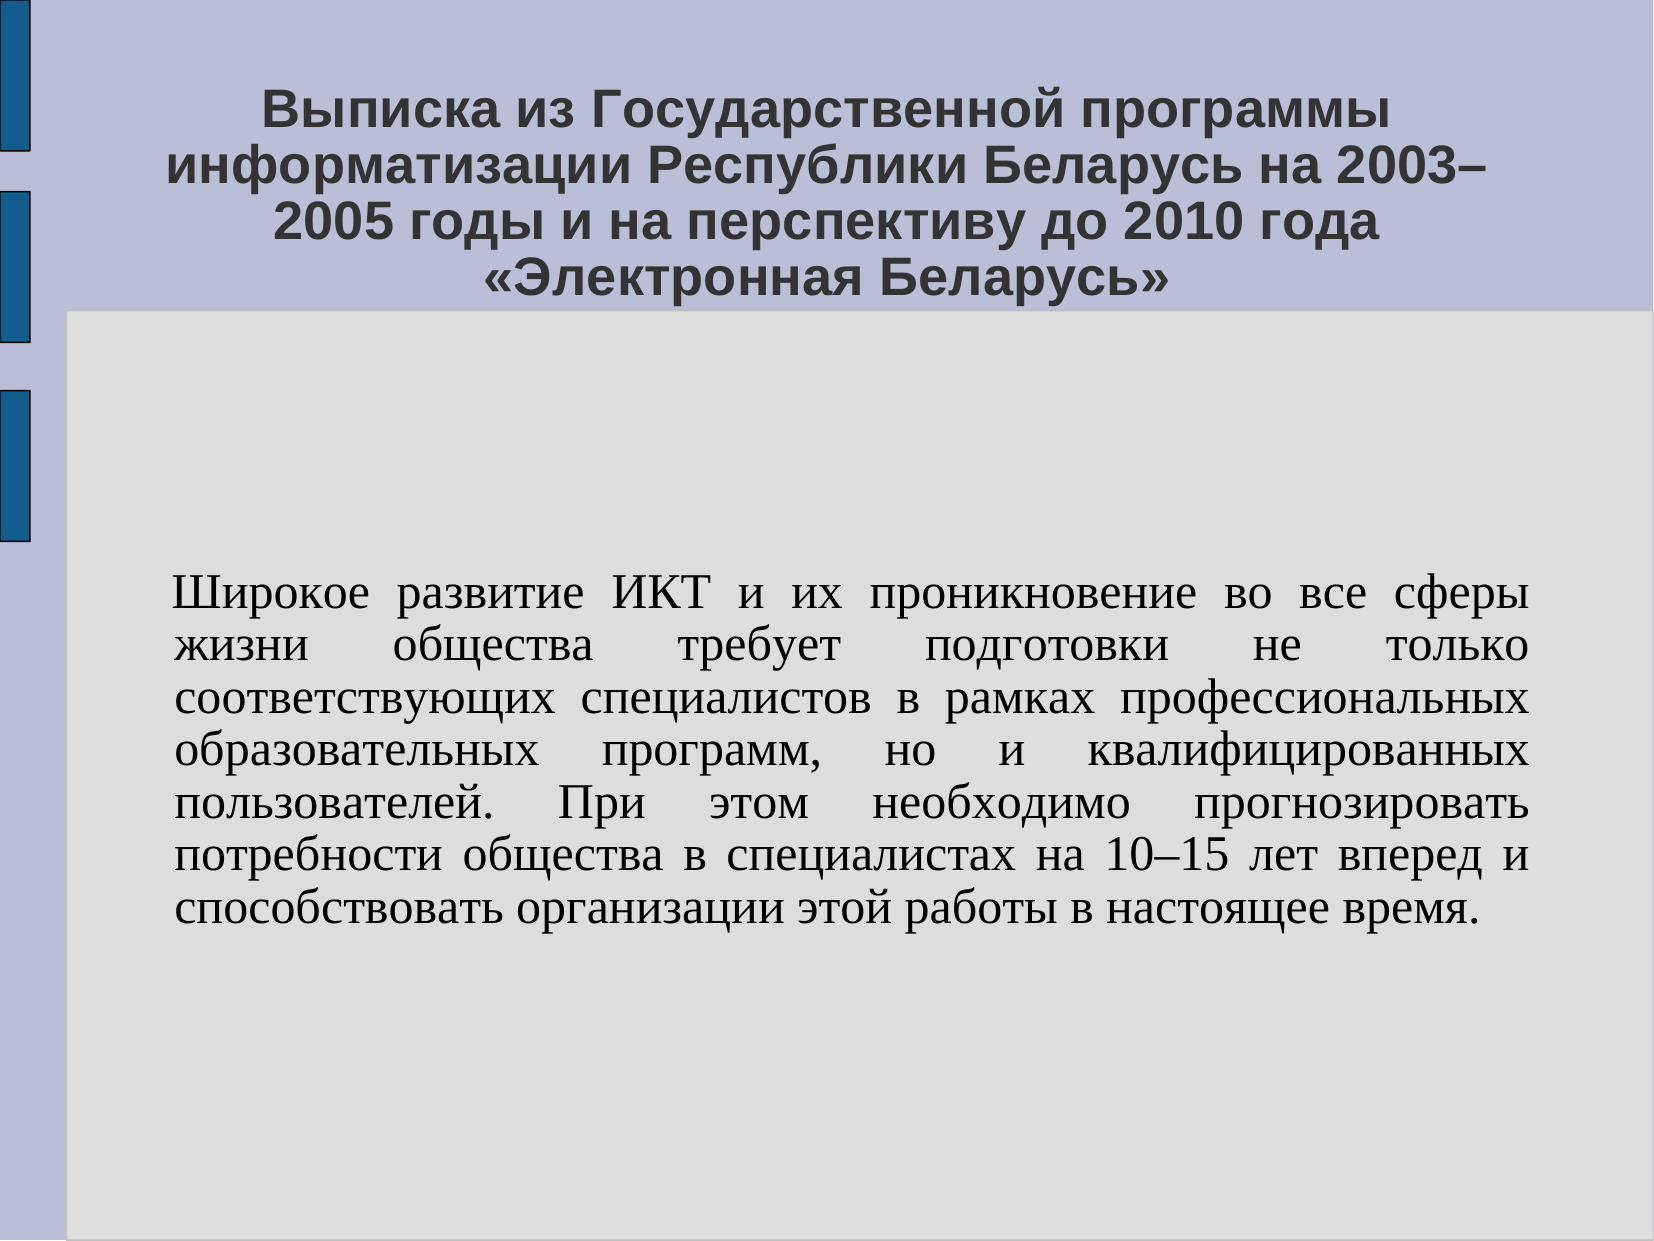

# Выписка из Государственной программы информатизации Республики Беларусь на 2003–2005 годы и на перспективу до 2010 года «Электронная Беларусь»
 Широкое развитие ИКТ и их проникновение во все сферы жизни общества требует подготовки не только соответствующих специалистов в рамках профессиональных образовательных программ, но и квалифицированных пользователей. При этом необходимо прогнозировать потребности общества в специалистах на 10–15 лет вперед и способствовать организации этой работы в настоящее время.